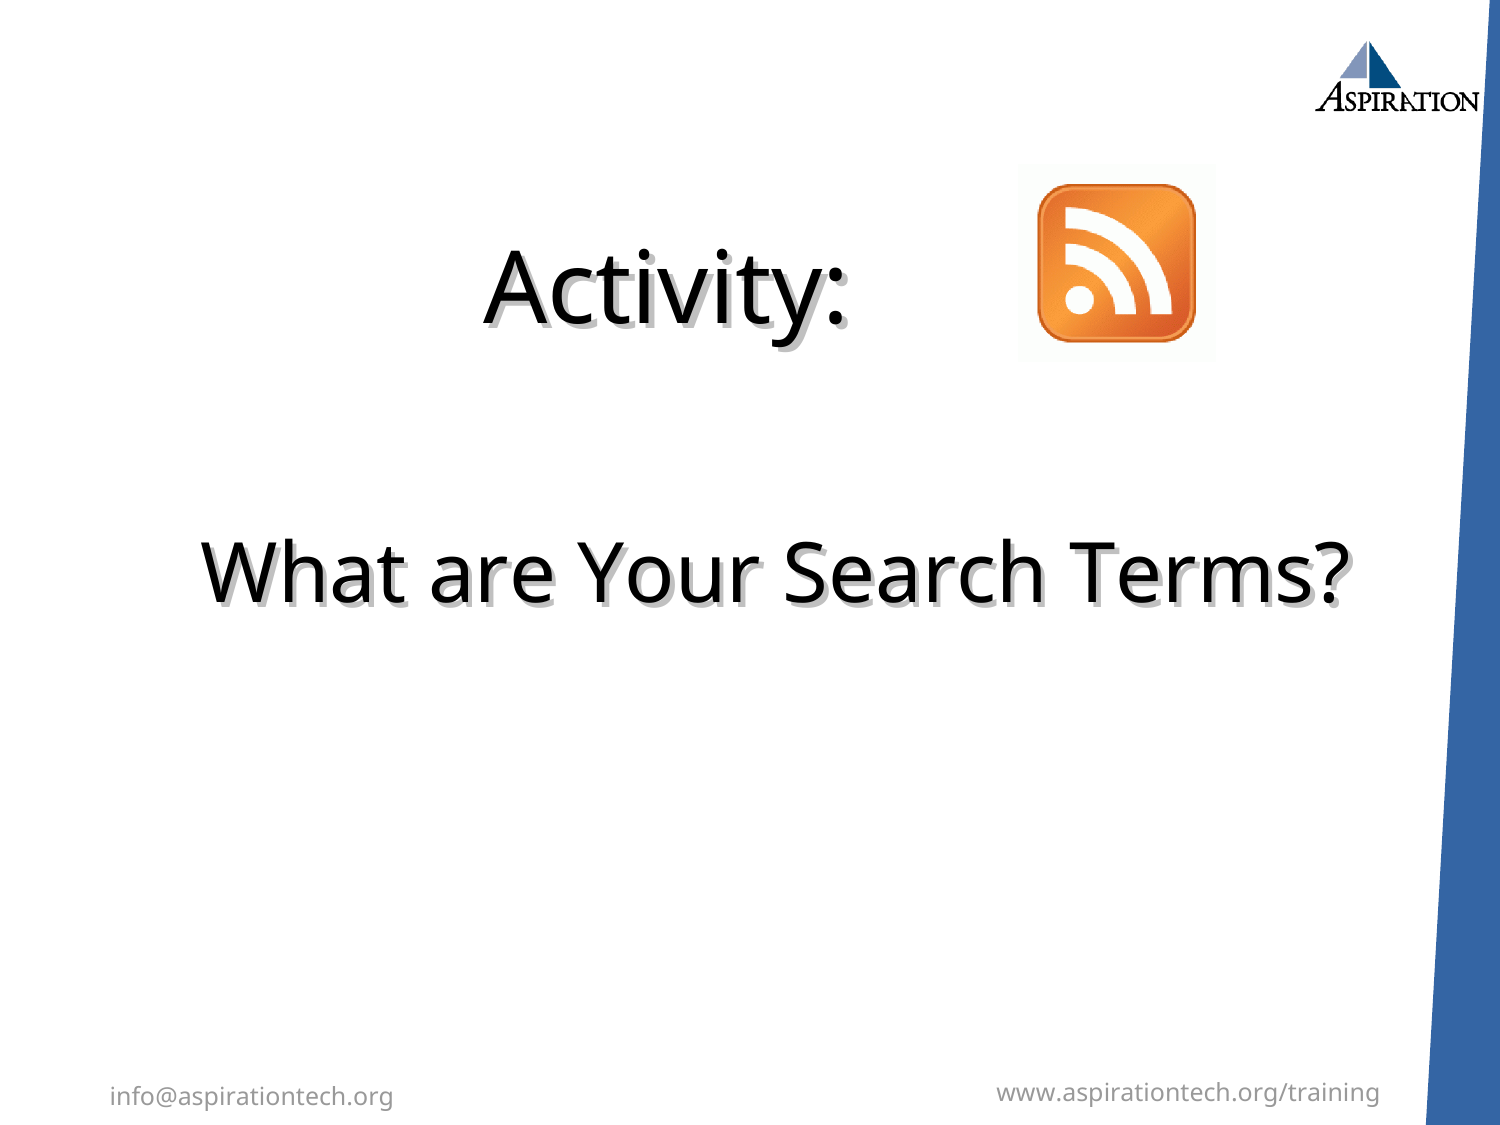

# Activity:
What are Your Search Terms?